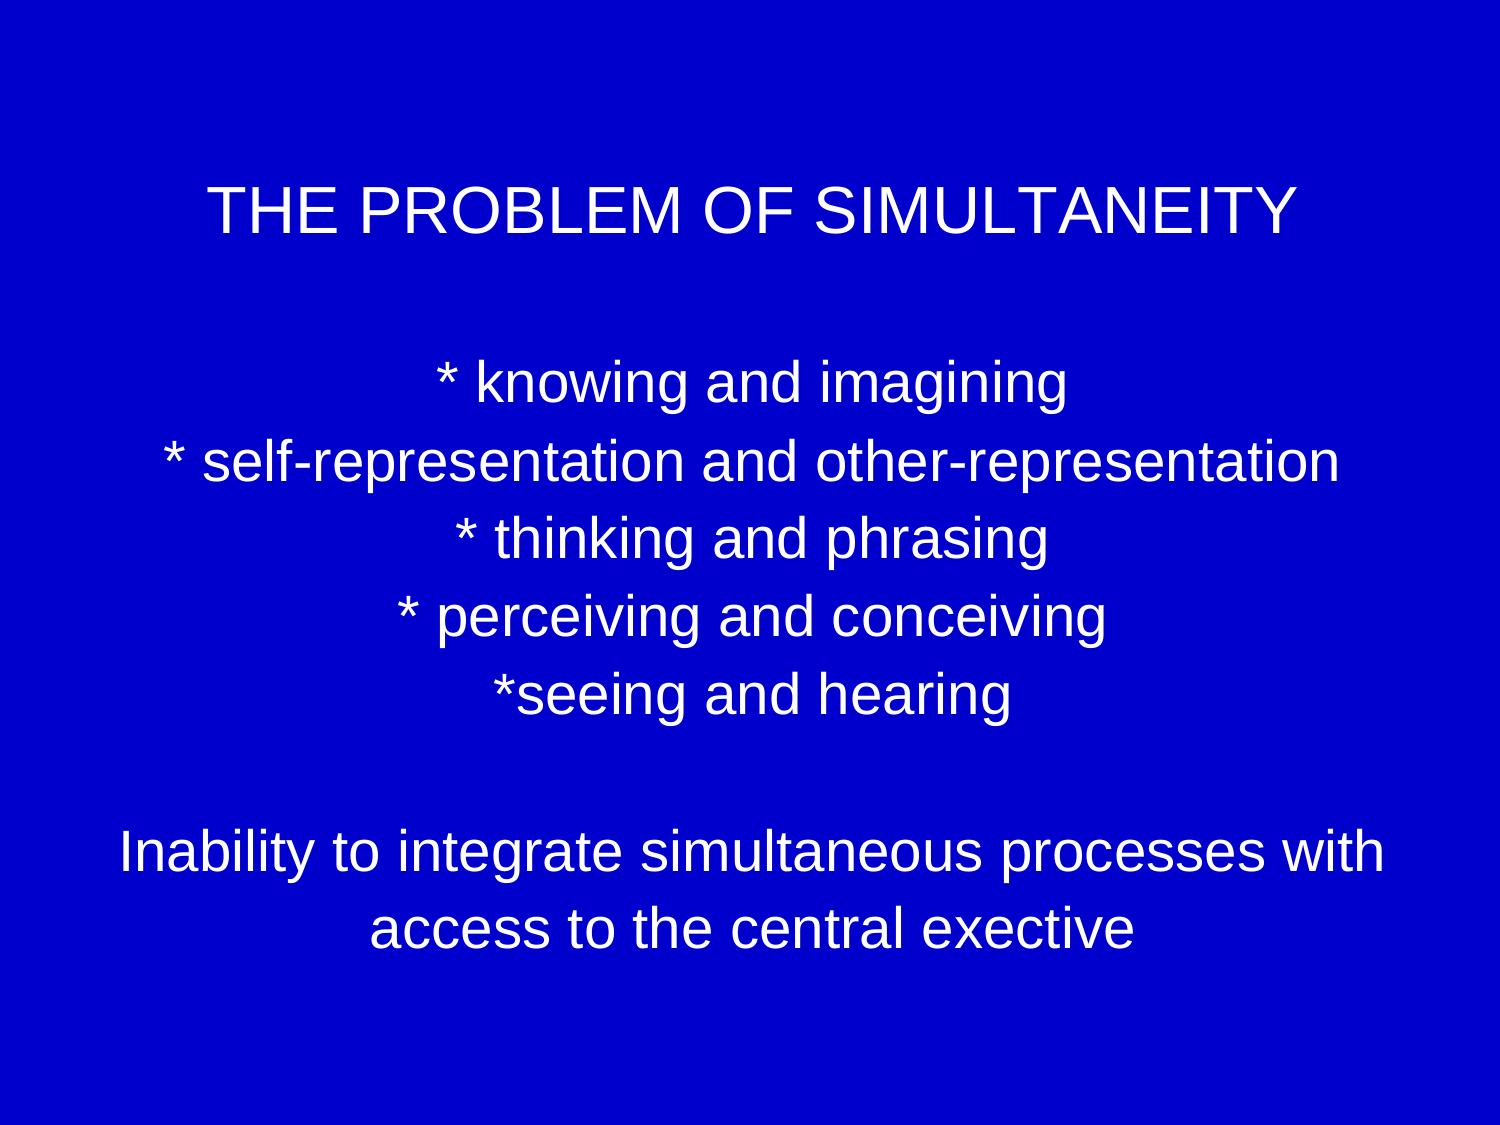

# THE PROBLEM OF SIMULTANEITY * knowing and imagining * self-representation and other-representation * thinking and phrasing * perceiving and conceiving *seeing and hearing Inability to integrate simultaneous processes with access to the central exective